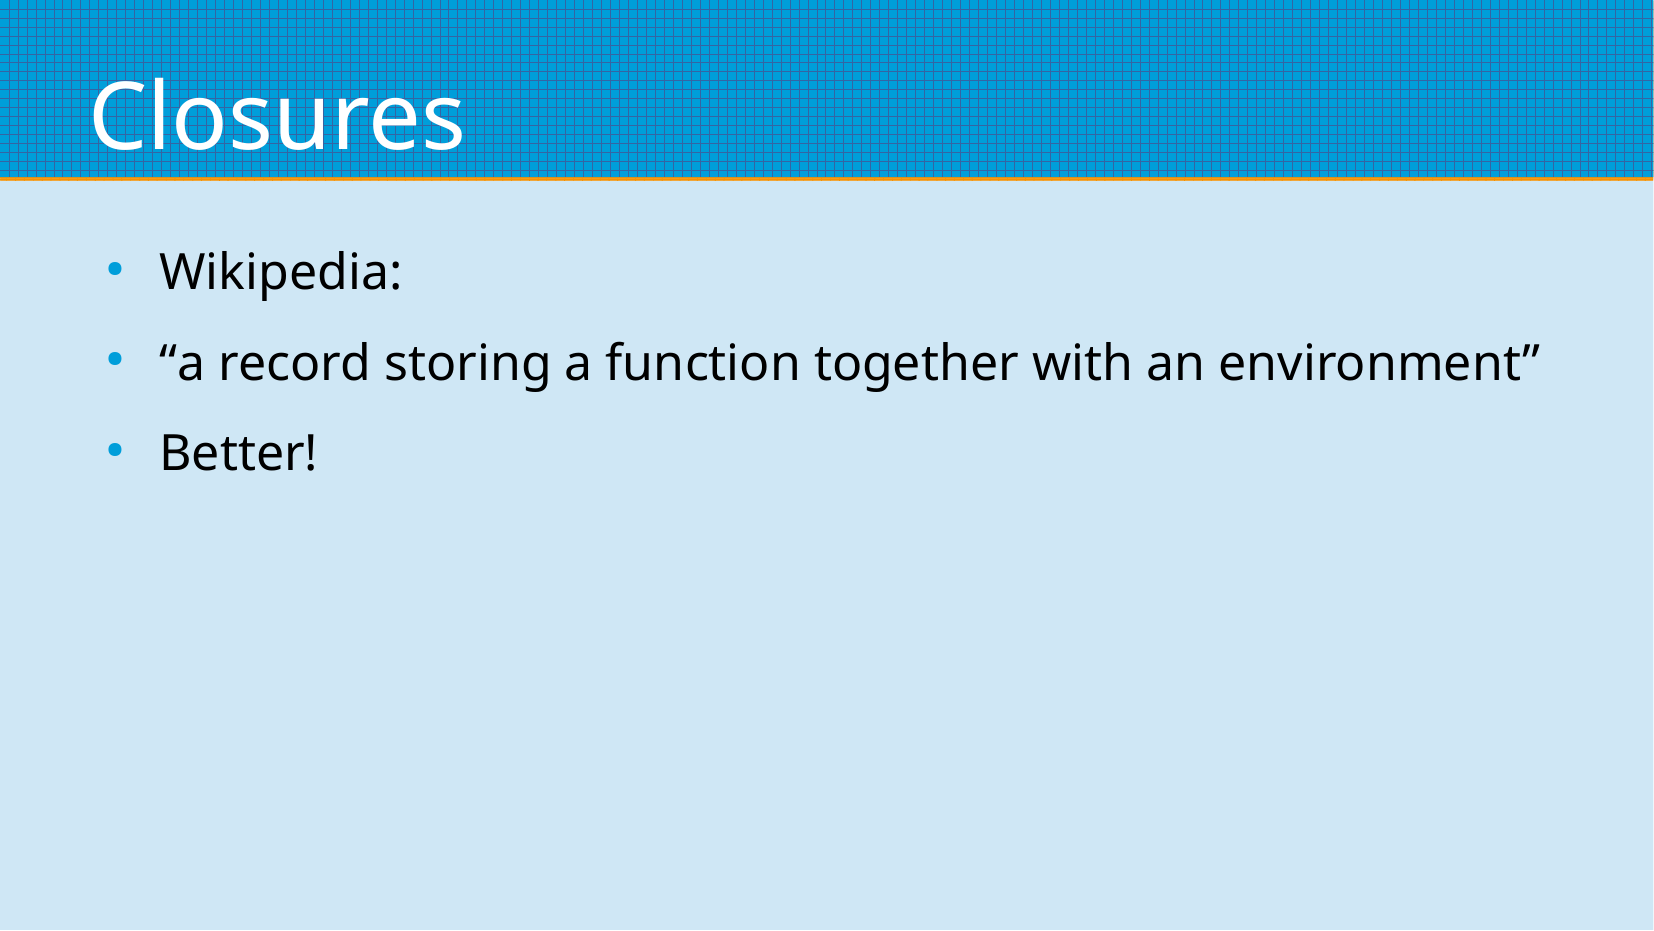

# Closures
Wikipedia:
“a record storing a function together with an environment”
Better!